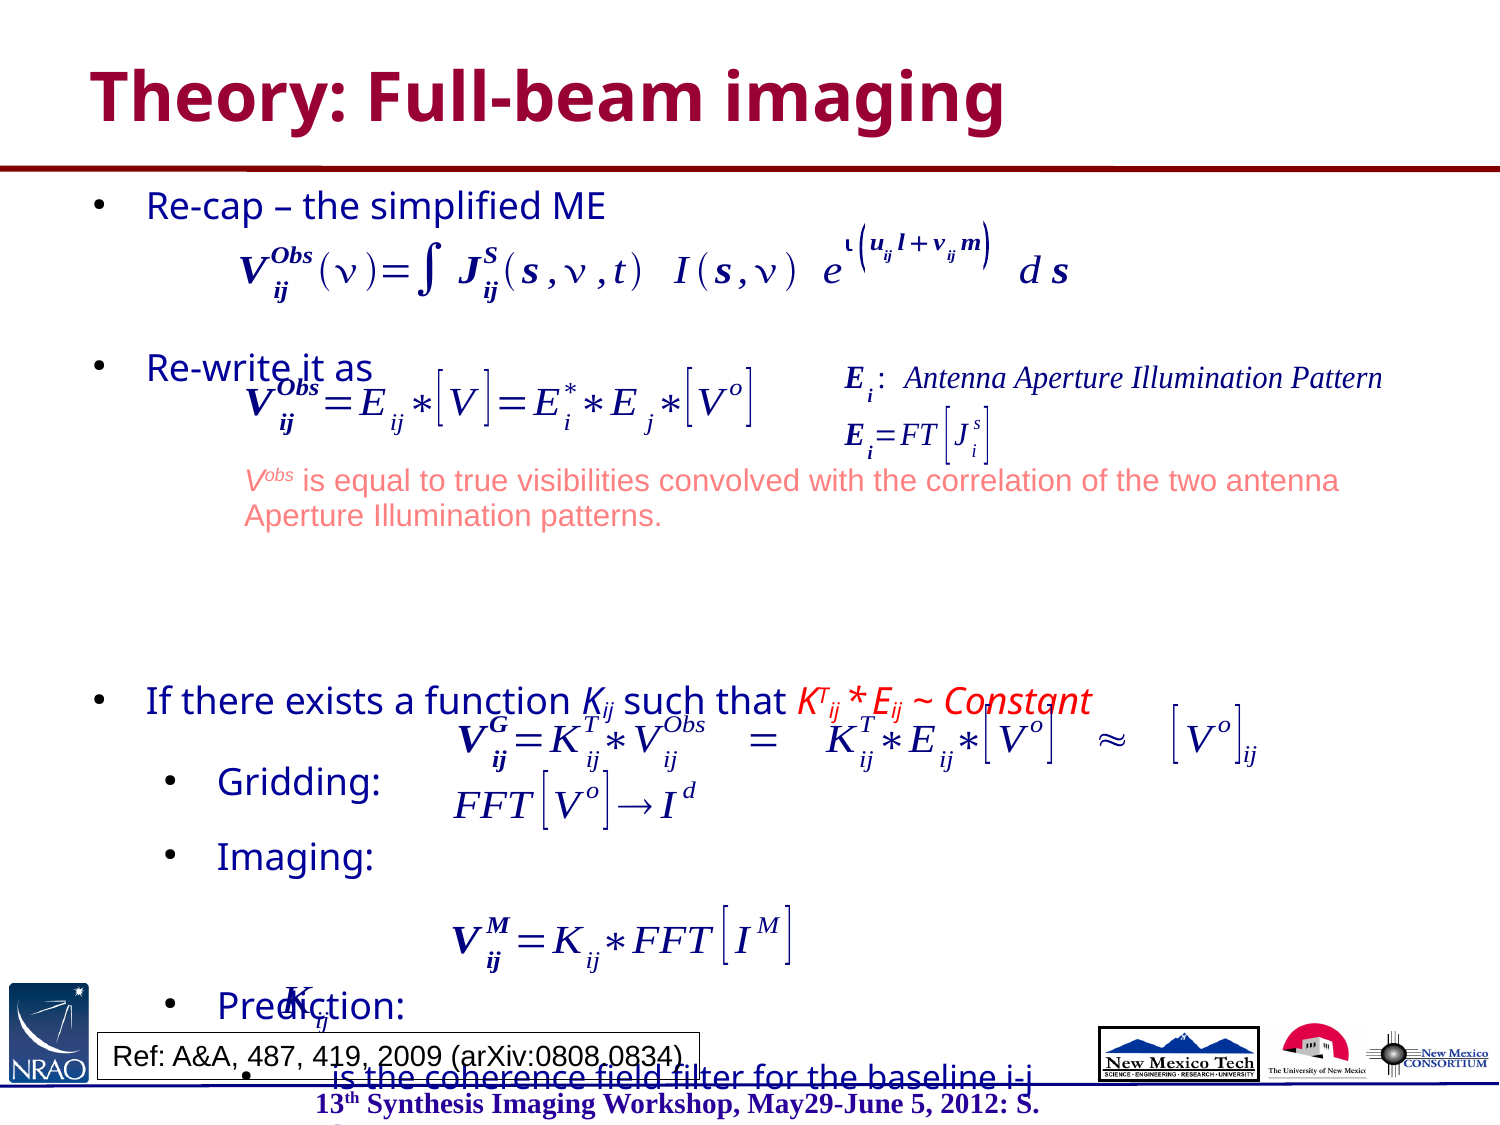

Theory: Full-beam imaging
# Re-cap – the simplified ME
Re-write it as
If there exists a function Kij such that KTij * Eij ~ Constant
Gridding:
Imaging:
Prediction:
 is the coherence field filter for the baseline i-j
Vobs is equal to true visibilities convolved with the correlation of the two antenna
Aperture Illumination patterns.
Ref: A&A, 487, 419, 2009 (arXiv:0808.0834)